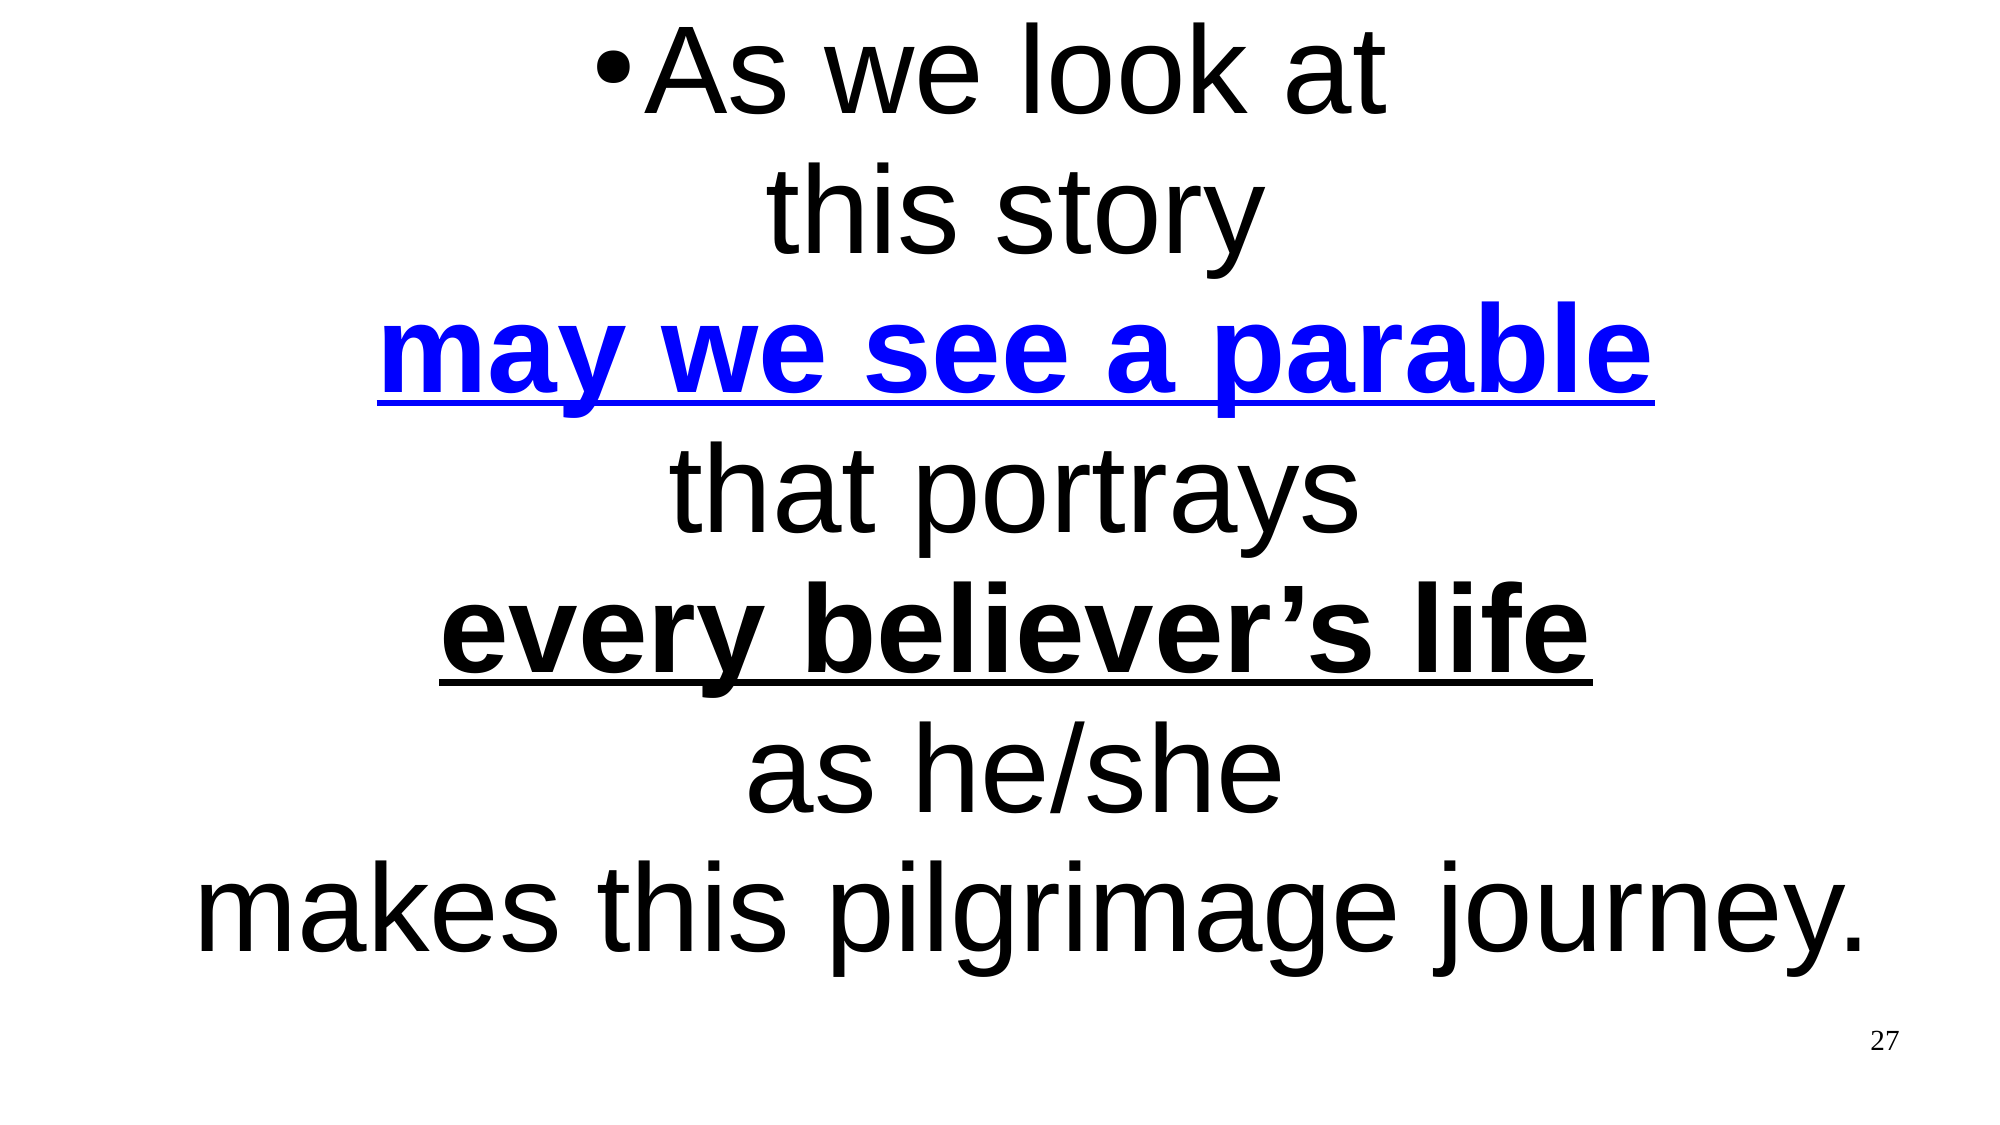

# As we look at this story may we see a parable that portrays every believer’s life as he/she makes this pilgrimage journey.
27